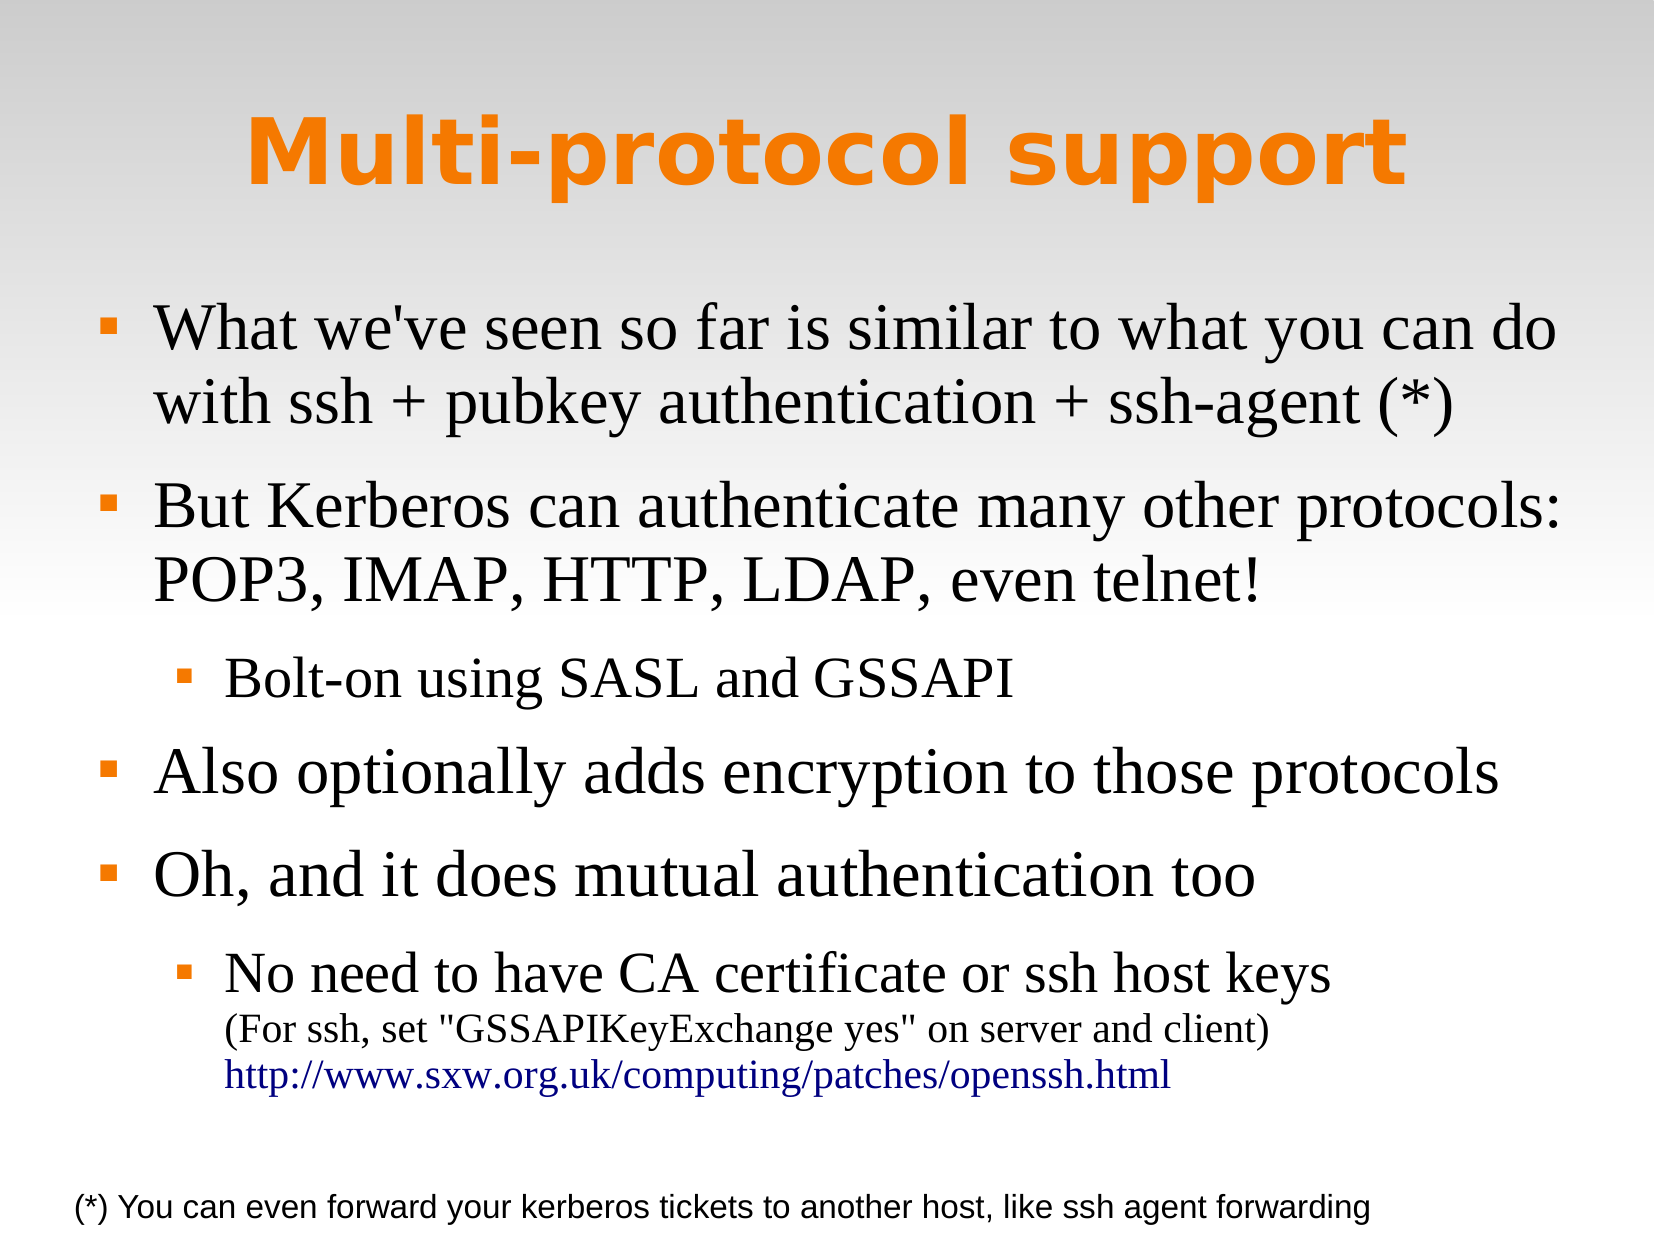

# Multi-protocol support
What we've seen so far is similar to what you can do with ssh + pubkey authentication + ssh-agent (*)
But Kerberos can authenticate many other protocols: POP3, IMAP, HTTP, LDAP, even telnet!
Bolt-on using SASL and GSSAPI
Also optionally adds encryption to those protocols
Oh, and it does mutual authentication too
No need to have CA certificate or ssh host keys
(For ssh, set "GSSAPIKeyExchange yes" on server and client)
http://www.sxw.org.uk/computing/patches/openssh.html
(*) You can even forward your kerberos tickets to another host, like ssh agent forwarding